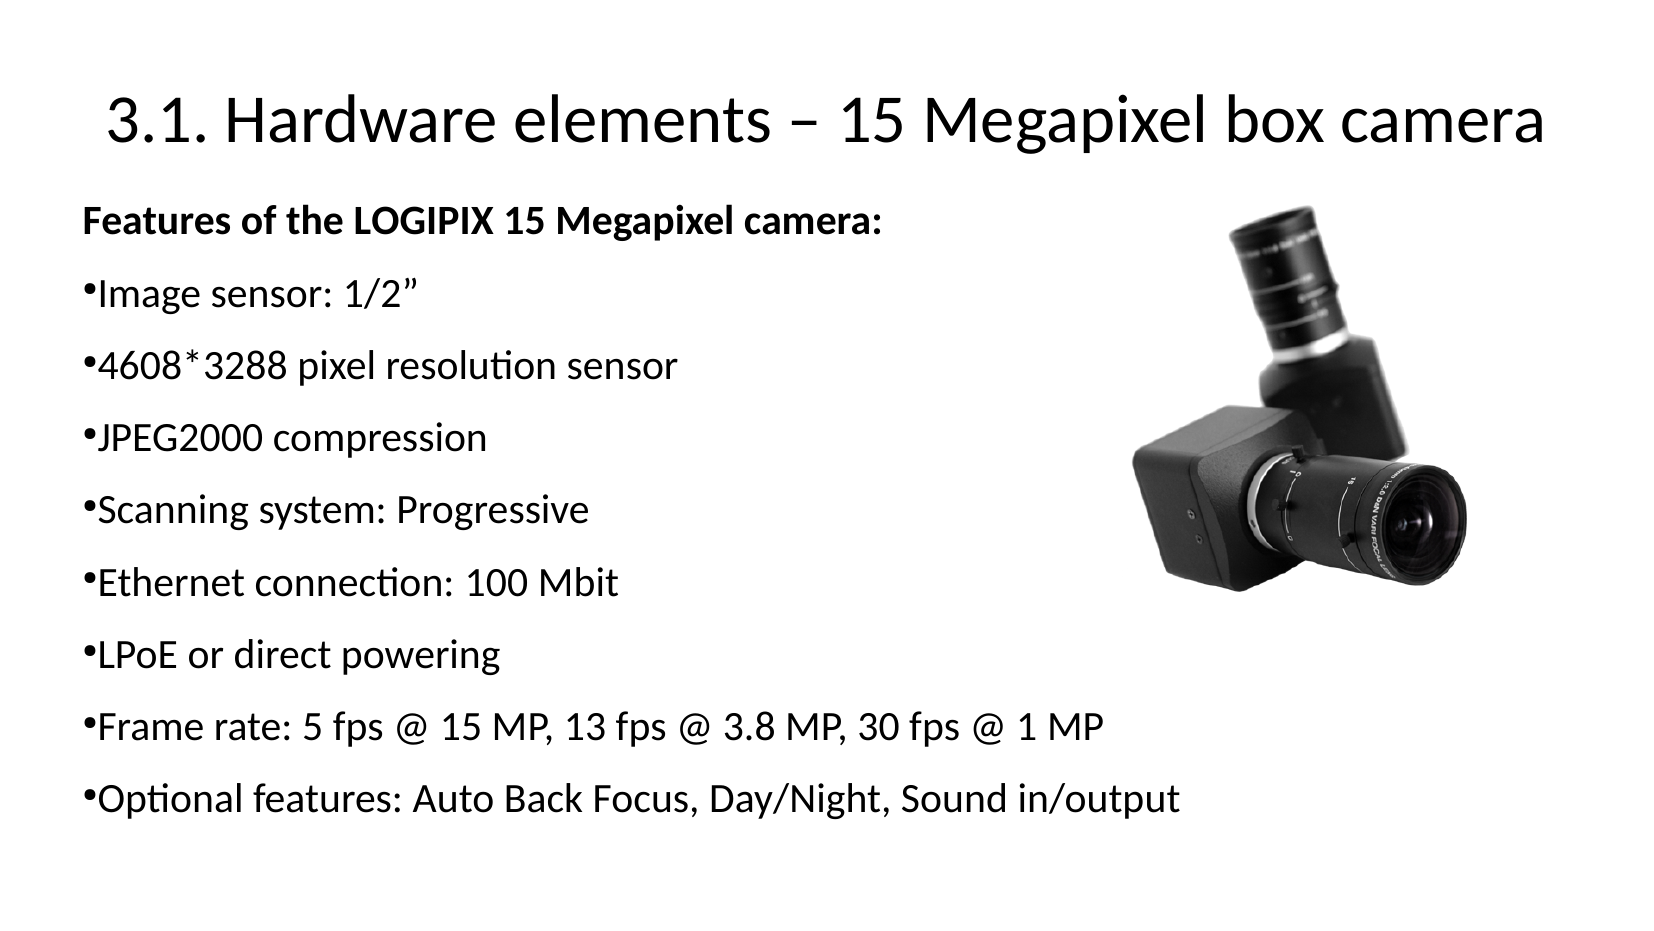

# 3.1. Hardware elements – 15 Megapixel box camera
Features of the LOGIPIX 15 Megapixel camera:
Image sensor: 1/2”
4608*3288 pixel resolution sensor
JPEG2000 compression
Scanning system: Progressive
Ethernet connection: 100 Mbit
LPoE or direct powering
Frame rate: 5 fps @ 15 MP, 13 fps @ 3.8 MP, 30 fps @ 1 MP
Optional features: Auto Back Focus, Day/Night, Sound in/output